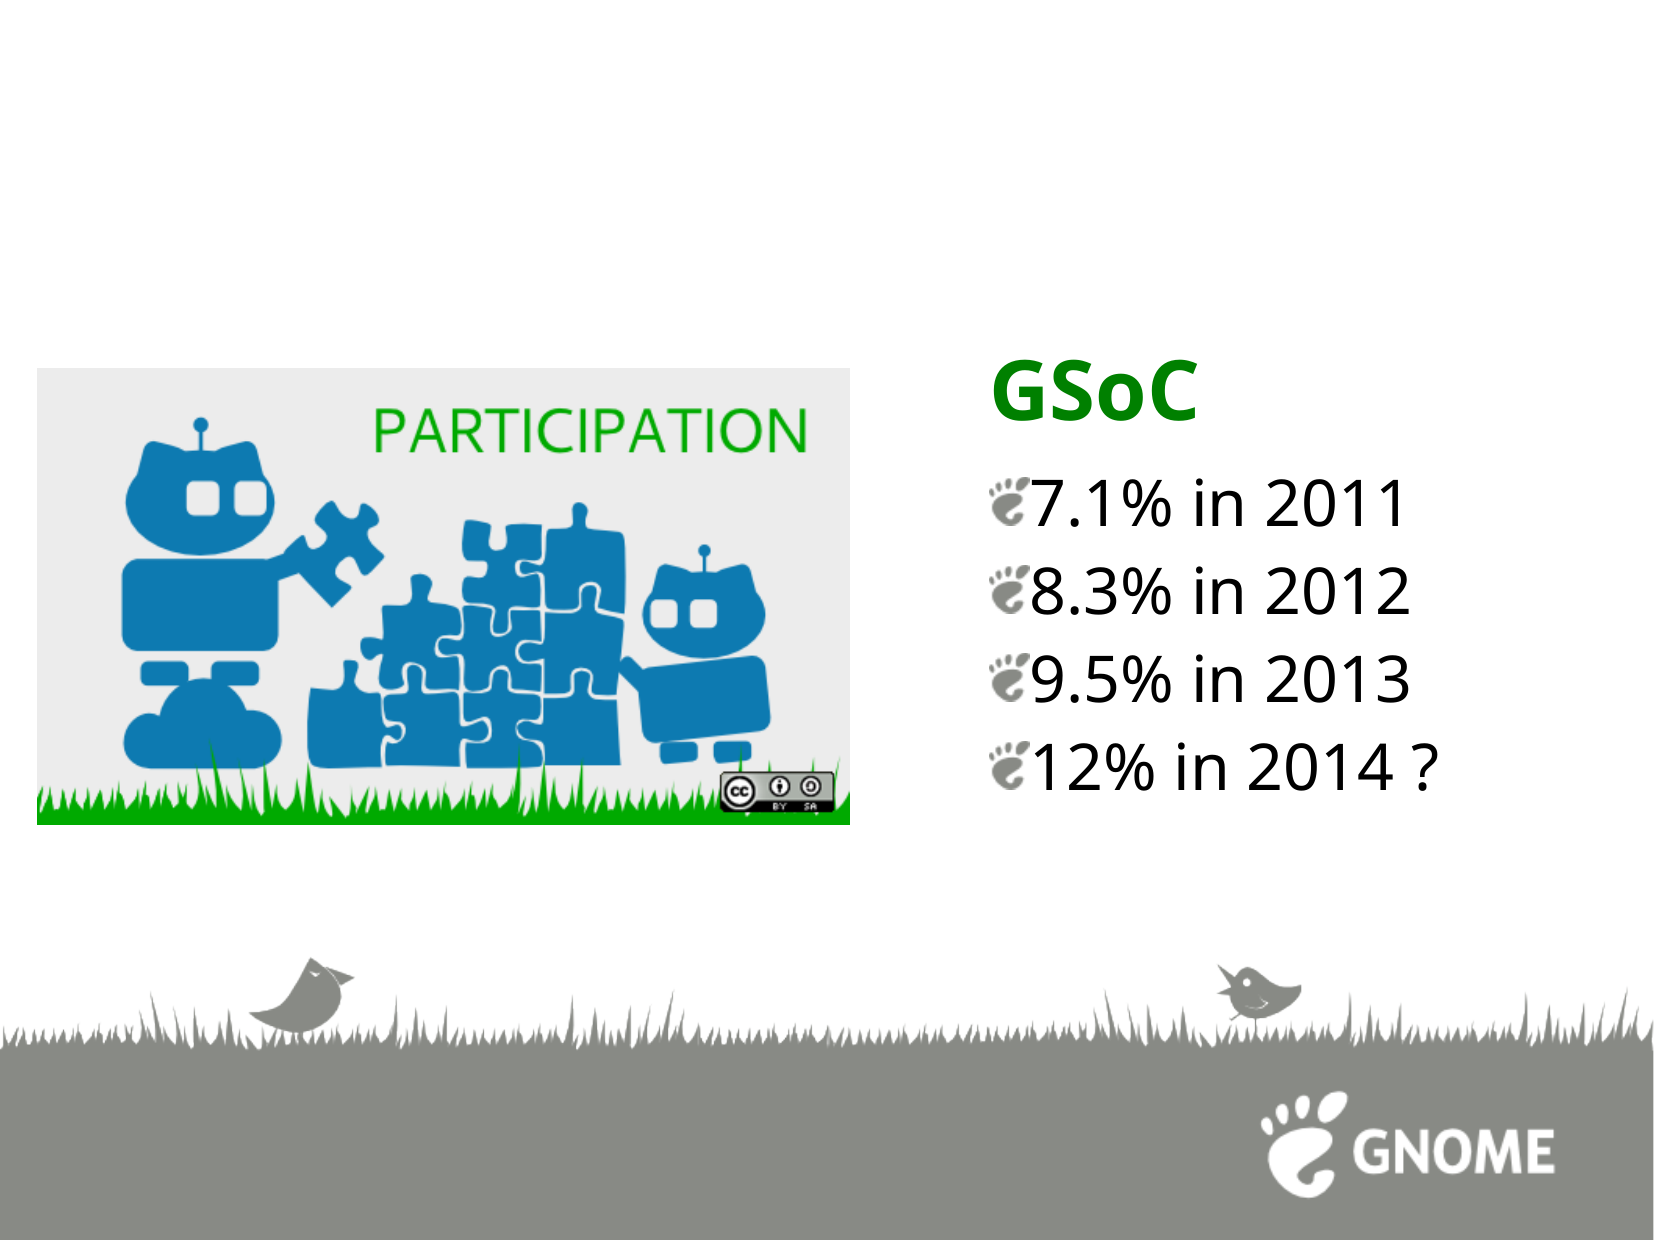

GSoC
7.1% in 2011
8.3% in 2012
9.5% in 2013
12% in 2014 ?